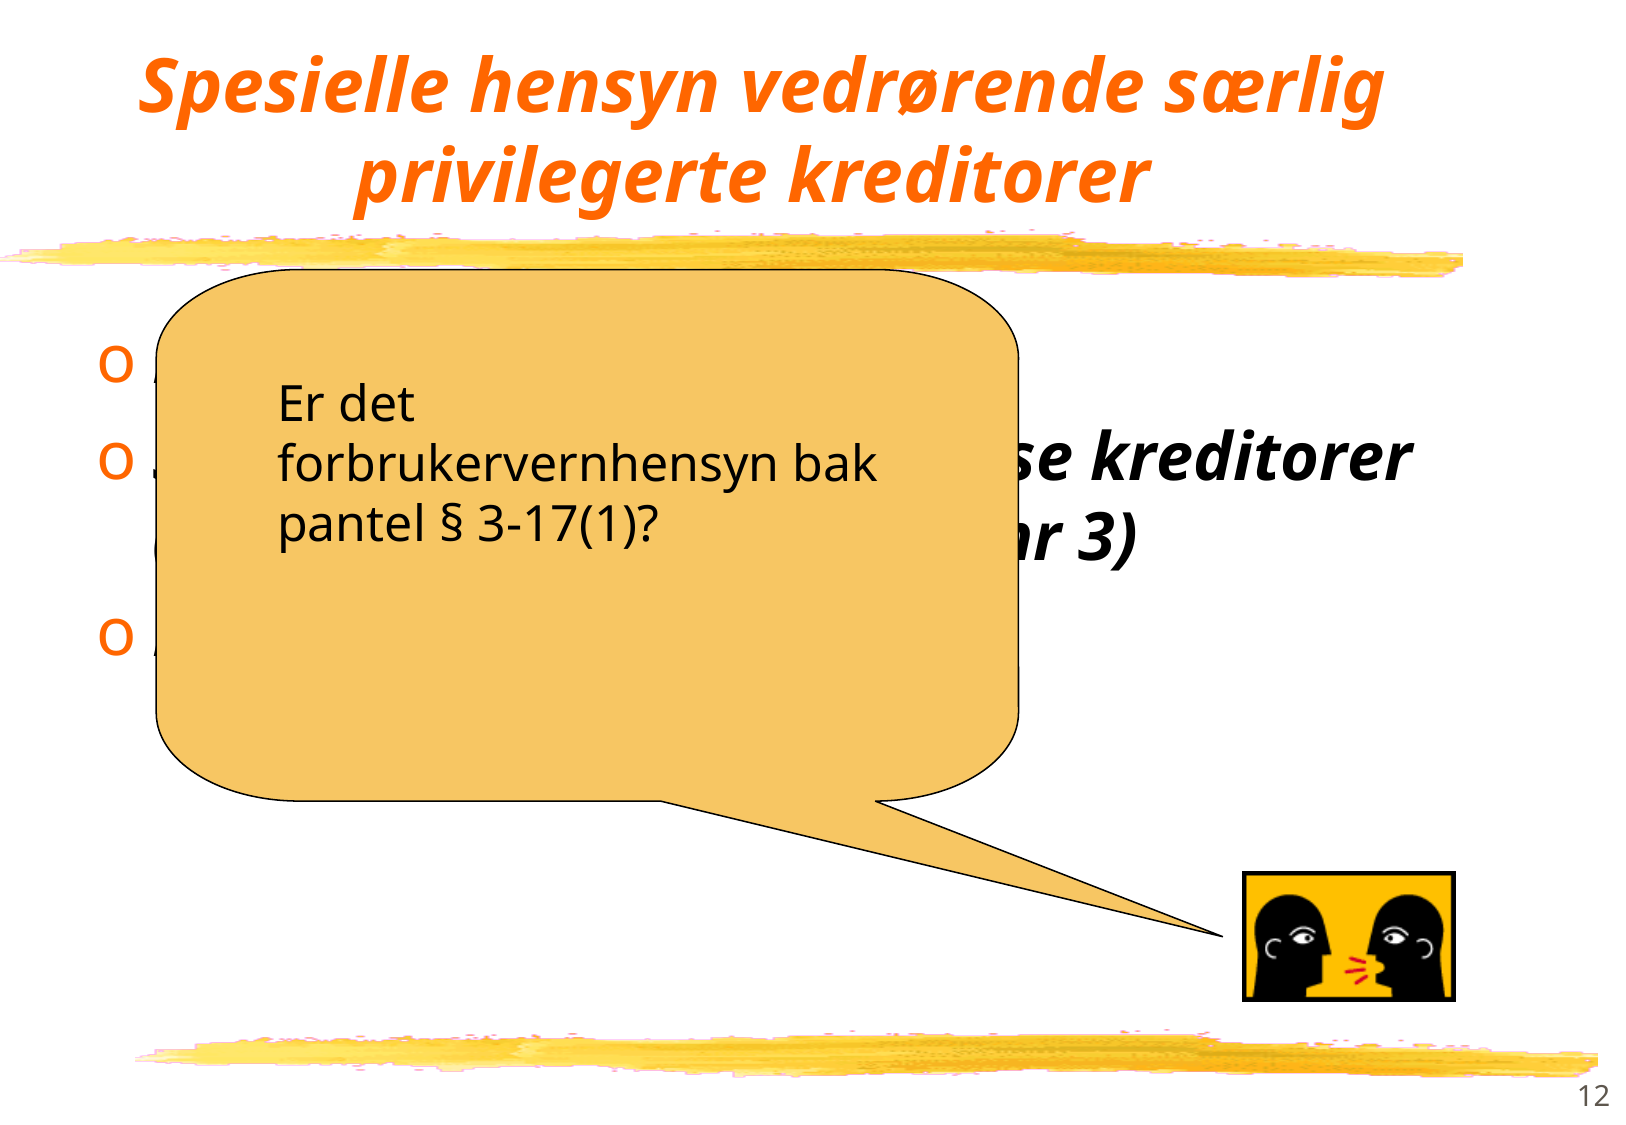

# Spesielle hensyn vedrørende særlig privilegerte kreditorer
Er det forbrukervernhensyn bak pantel § 3-17(1)?
Kredittsikringshensyn
Sosiale vernehensyn for visse kreditorer (jfr. deknl § 9-2 annet ledd nr 3)
Hensynet til skyldneren?